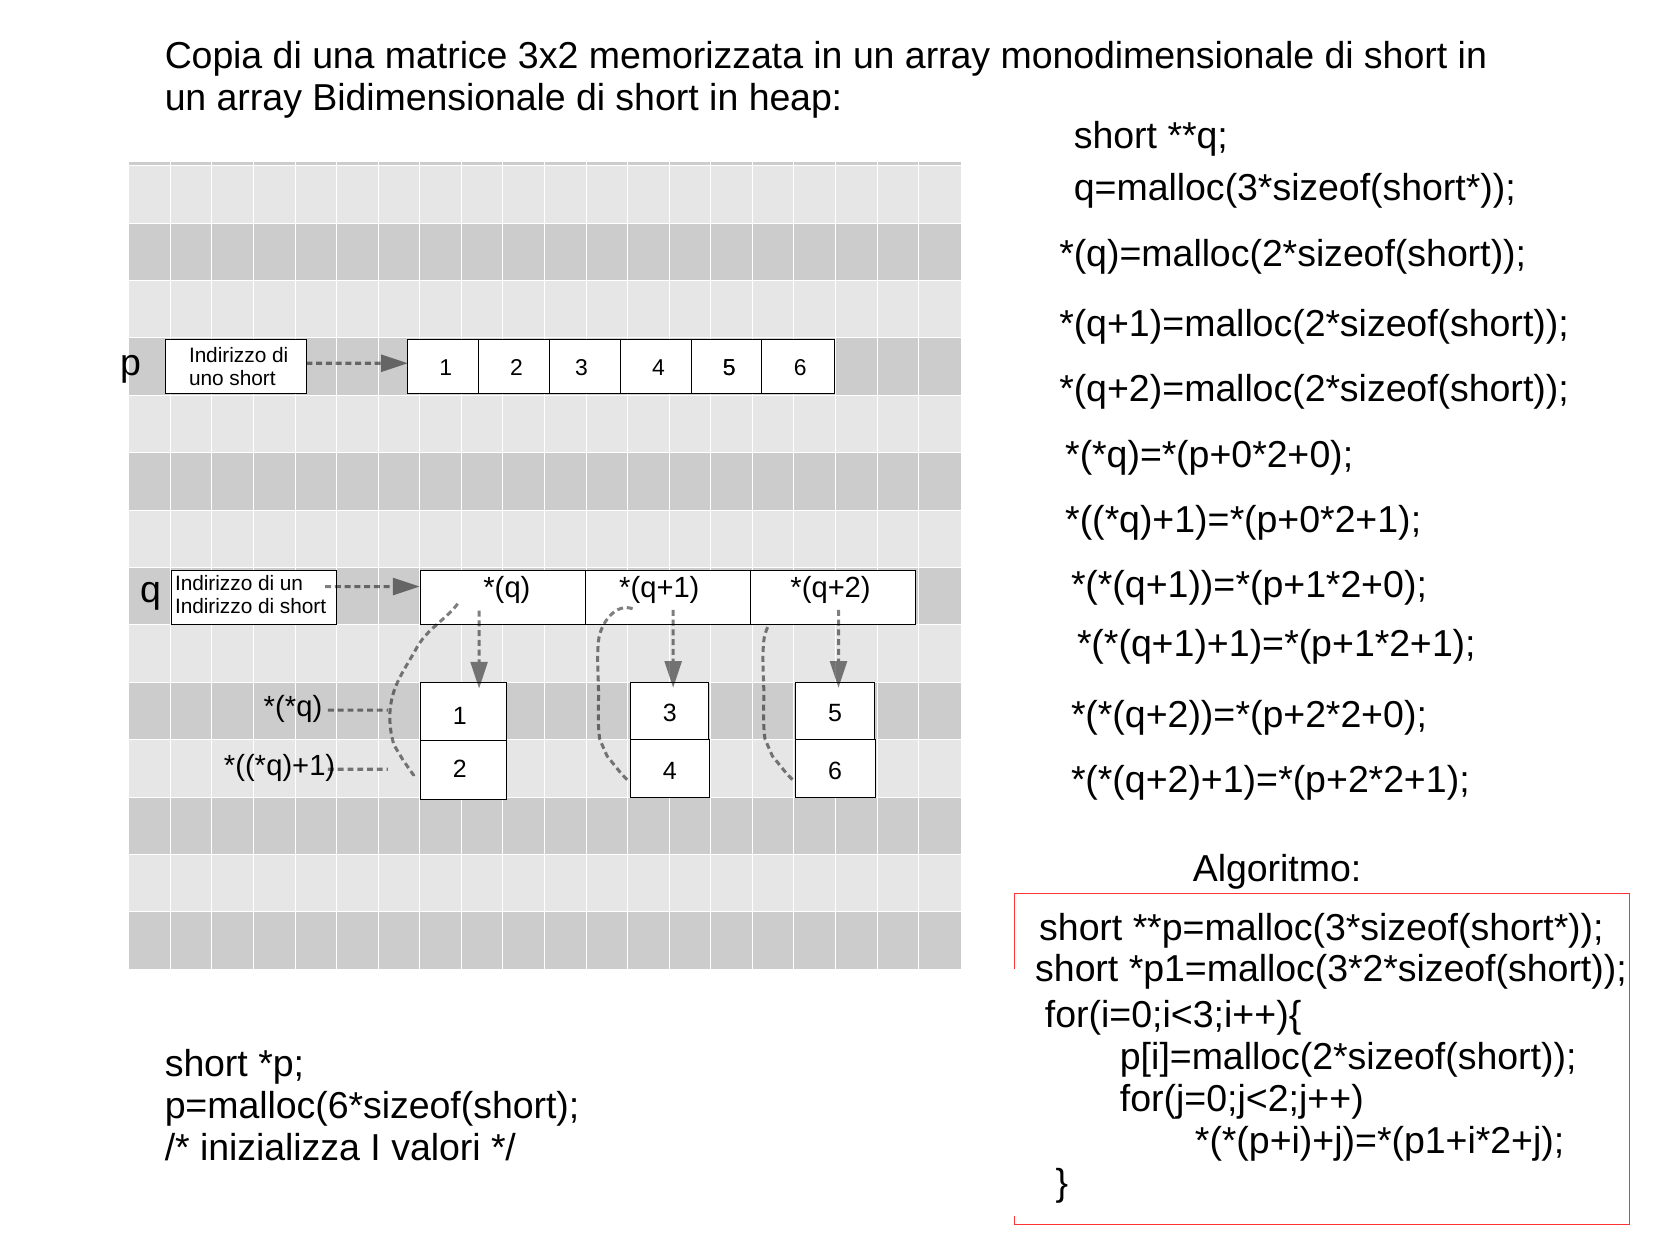

Copia di una matrice 3x2 memorizzata in un array monodimensionale di short in un array Bidimensionale di short in heap:
| | | | | | | | | | | | | | | | | | | | |
| --- | --- | --- | --- | --- | --- | --- | --- | --- | --- | --- | --- | --- | --- | --- | --- | --- | --- | --- | --- |
| | | | | | | | | | | | | | | | | | | | |
| | | | | | | | | | | | | | | | | | | | |
| | | | | | | | | | | | | | | | | | | | |
| | | | | | | | | | | | | | | | | | | | |
| | | | | | | | | | | | | | | | | | | | |
| | | | | | | | | | | | | | | | | | | | |
| | | | | | | | | | | | | | | | | | | | |
| | | | | | | | | | | | | | | | | | | | |
| | | | | | | | | | | | | | | | | | | | |
| | | | | | | | | | | | | | | | | | | | |
| | | | | | | | | | | | | | | | | | | | |
| | | | | | | | | | | | | | | | | | | | |
| | | | | | | | | | | | | | | | | | | | |
| | | | | | | | | | | | | | | | | | | | |
| | | | | | | | | | | | | | | | | | | | |
| | | | | | | | | | | | | | | | | | | | |
| | | | | | | | | | | | | | | | | | | | |
| | | | | | | | | | | | | | | | | | | | |
| | | | | | | | | | | | | | | | | | | | |
q=malloc(3*sizeof(short*));
short **q;
*(q)=malloc(2*sizeof(short));
*(q+1)=malloc(2*sizeof(short));
p
Indirizzo di
uno short
1
2
3
4
5
5
6
*(q+2)=malloc(2*sizeof(short));
*(*q)=*(p+0*2+0);
*((*q)+1)=*(p+0*2+1);
*(*(q+1))=*(p+1*2+0);
q
*(q)
*(q+1)
*(q+2)
Indirizzo di un
Indirizzo di short
*(*(q+1)+1)=*(p+1*2+1);
*(*q)
*(*(q+2))=*(p+2*2+0);
3
5
1
*((*q)+1)
2
4
6
*(*(q+2)+1)=*(p+2*2+1);
Algoritmo:
 short **p=malloc(3*sizeof(short*));
 short *p1=malloc(3*2*sizeof(short));
for(i=0;i<3;i++){
	p[i]=malloc(2*sizeof(short));
	for(j=0;j<2;j++)
		*(*(p+i)+j)=*(p1+i*2+j);
 }
short *p;
p=malloc(6*sizeof(short);
/* inizializza I valori */